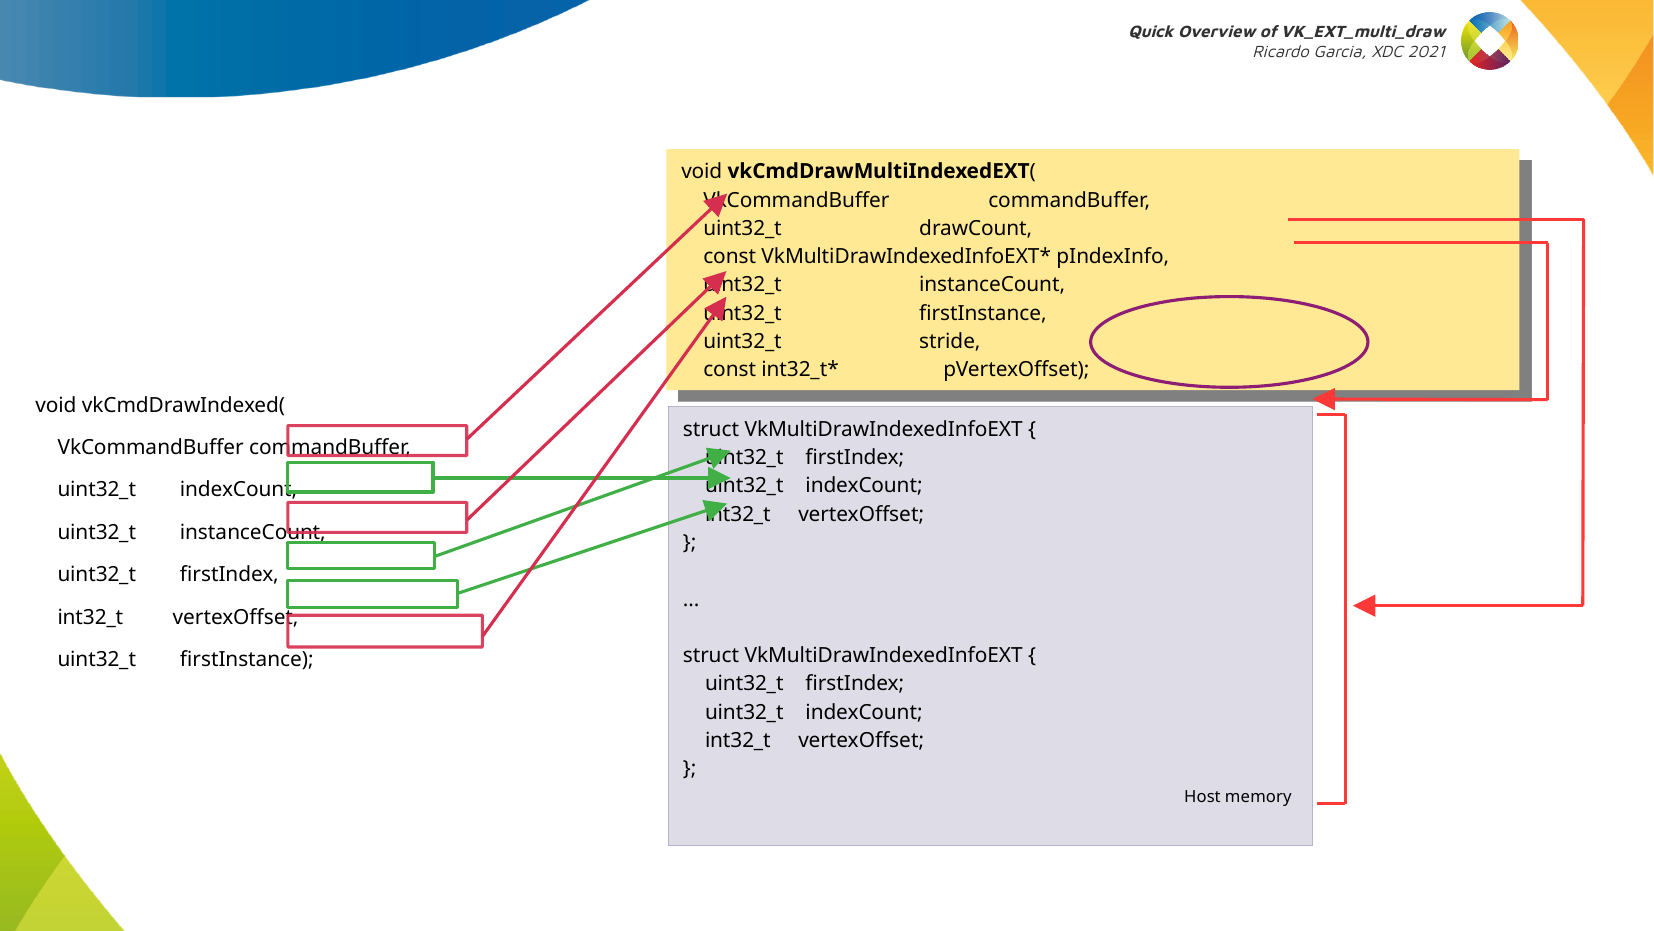

Quick Overview of VK_EXT_multi_draw
Ricardo Garcia, XDC 2021
void vkCmdDrawMultiIndexedEXT(
 VkCommandBuffer commandBuffer,
 uint32_t drawCount,
 const VkMultiDrawIndexedInfoEXT* pIndexInfo,
 uint32_t instanceCount,
 uint32_t firstInstance,
 uint32_t stride,
 const int32_t* pVertexOffset);
void vkCmdDrawIndexed(
 VkCommandBuffer commandBuffer,
 uint32_t indexCount,
 uint32_t instanceCount,
 uint32_t firstIndex,
 int32_t vertexOffset,
 uint32_t firstInstance);
struct VkMultiDrawIndexedInfoEXT {
 uint32_t firstIndex;
 uint32_t indexCount;
 int32_t vertexOffset;
};
...
struct VkMultiDrawIndexedInfoEXT {
 uint32_t firstIndex;
 uint32_t indexCount;
 int32_t vertexOffset;
};
Host memory